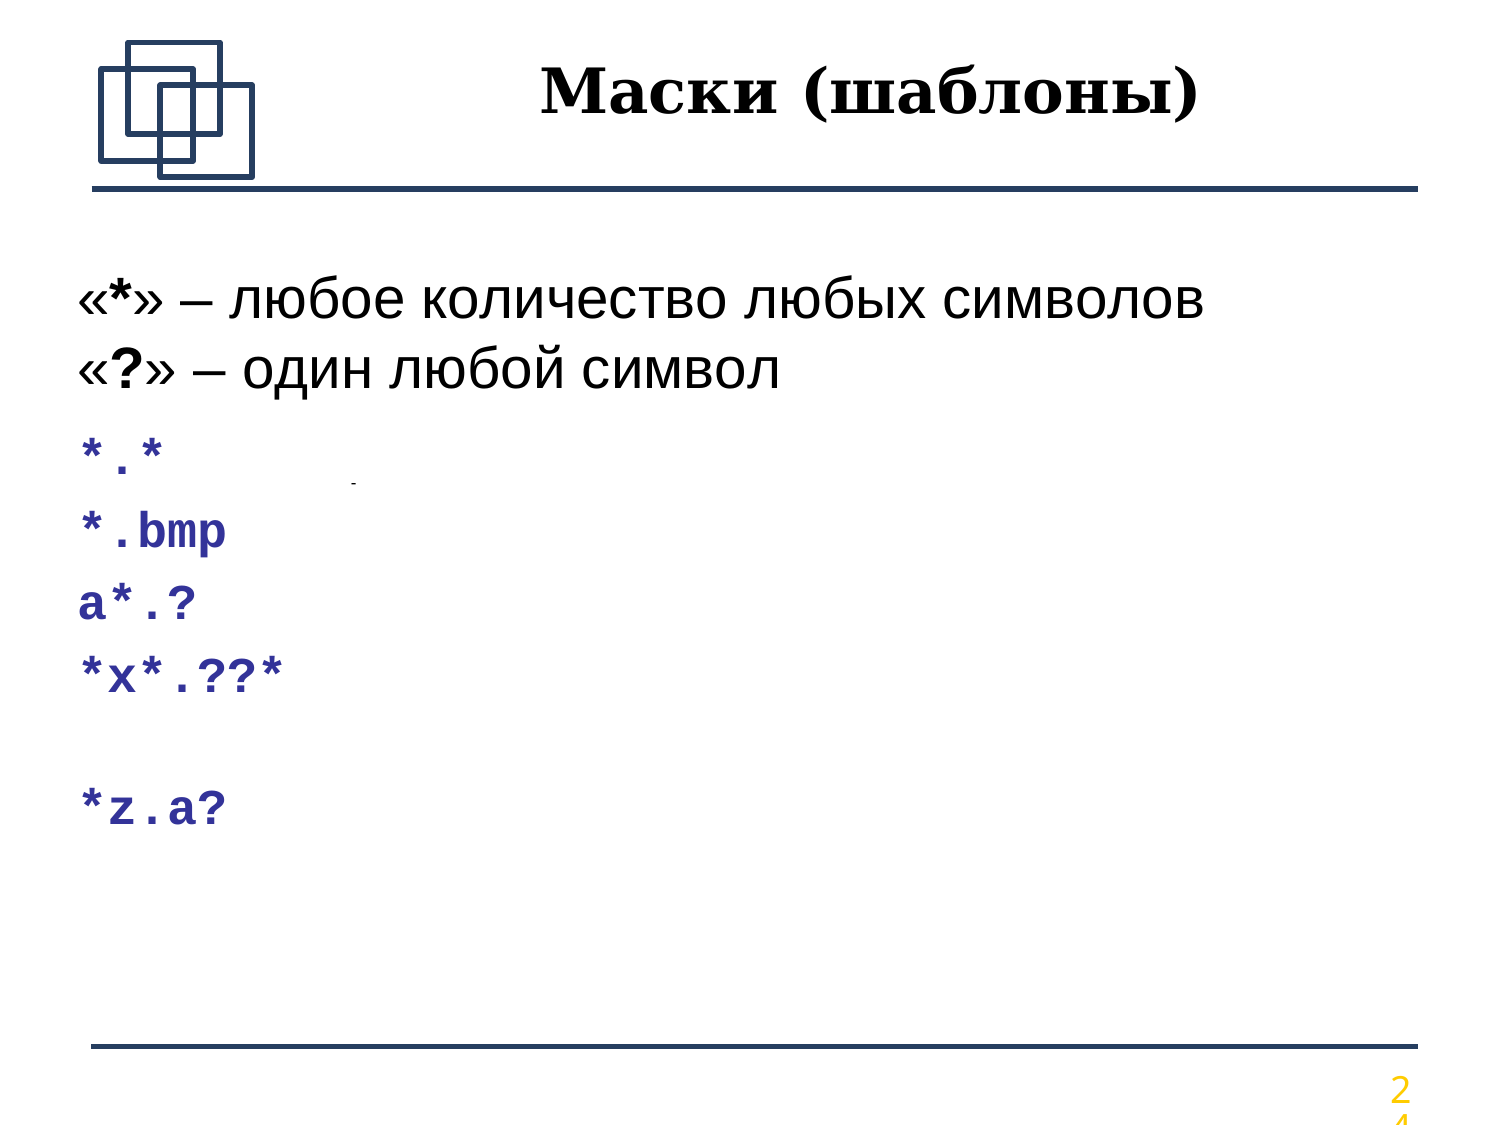

# Маски (шаблоны)
«*» – любое количество любых символов
«?» – один любой символ
*.*	 все файлы
*.bmp	 все файлы с расширением .bmp
a*.?	 имя начинается с «a», расширение из 1 символа
*x*.??* в имени есть «x», расширение содержит
 не менее 2-х символов
*z.a?	 имя заканчивается на «z», расширение
 начинается с «a» и состоит из 2-х символов